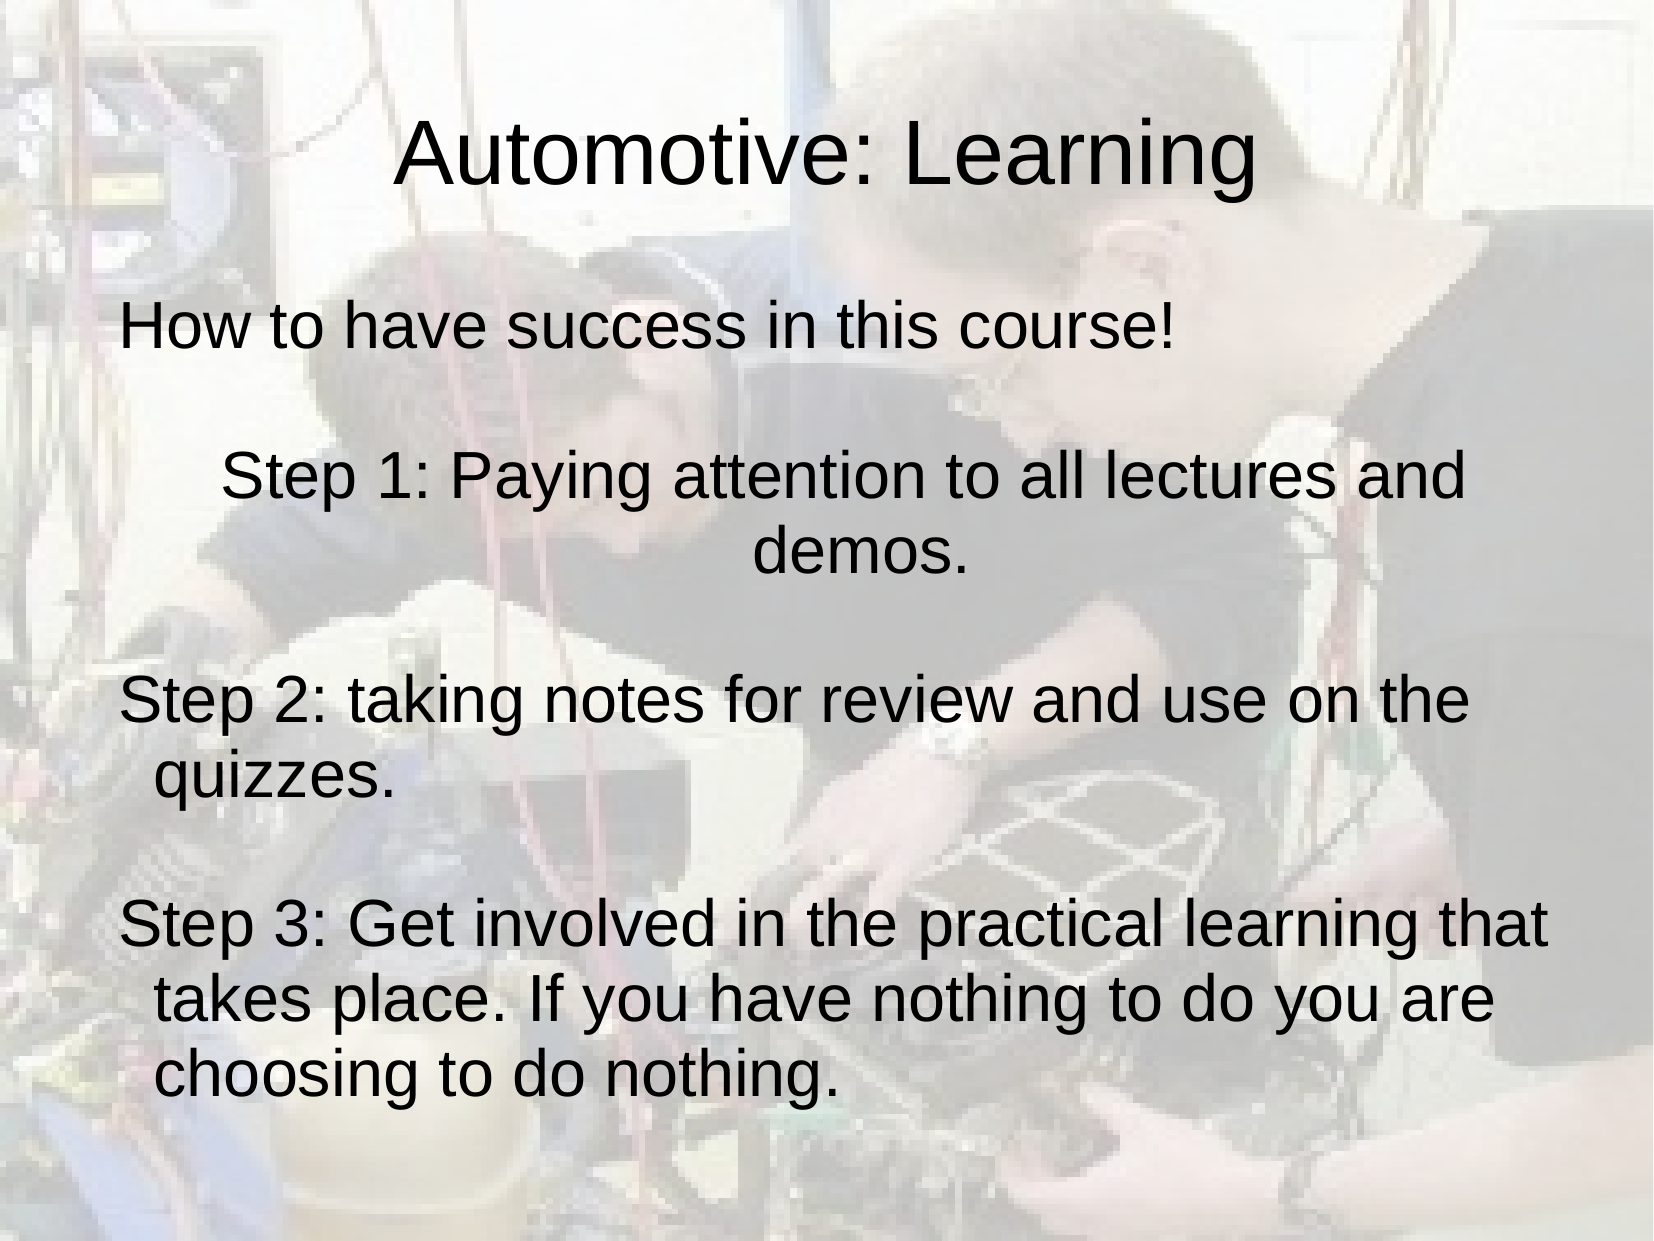

# Automotive: Learning
How to have success in this course!
Step 1: Paying attention to all lectures and demos.
Step 2: taking notes for review and use on the quizzes.
Step 3: Get involved in the practical learning that takes place. If you have nothing to do you are choosing to do nothing.